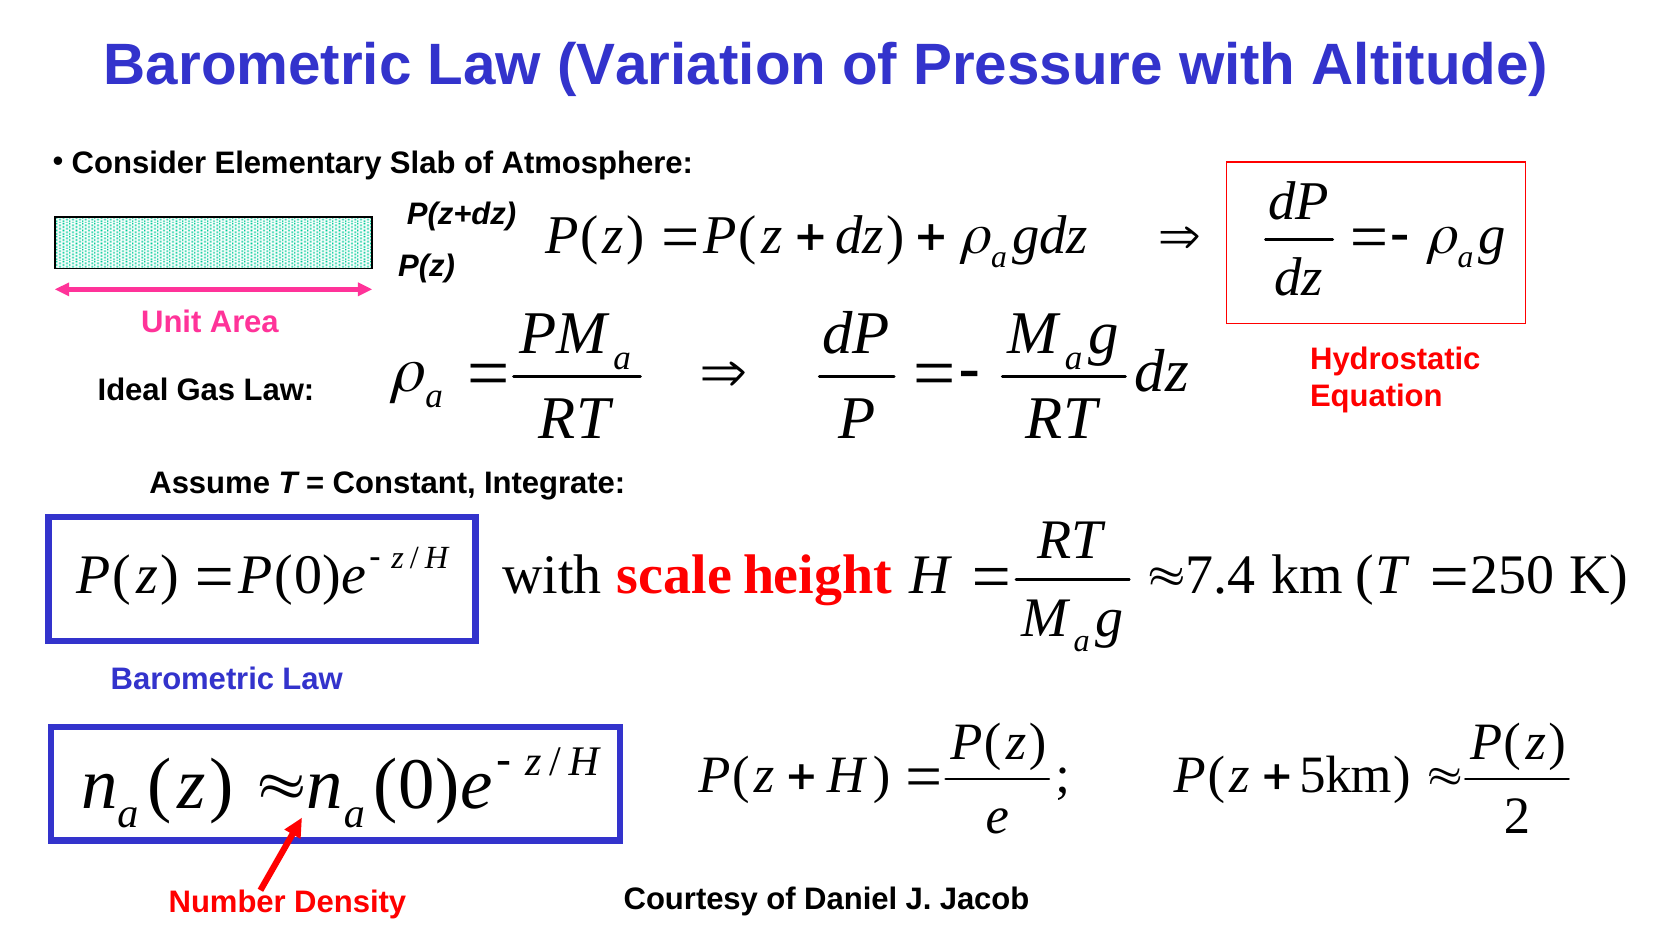

# Barometric Law (Variation of Pressure with Altitude)
 Consider Elementary Slab of Atmosphere:
P(z+dz)
P(z)
Unit Area
Hydrostatic
Equation
Ideal Gas Law:
Assume T = Constant, Integrate:
Barometric Law
Courtesy of Daniel J. Jacob
Number Density